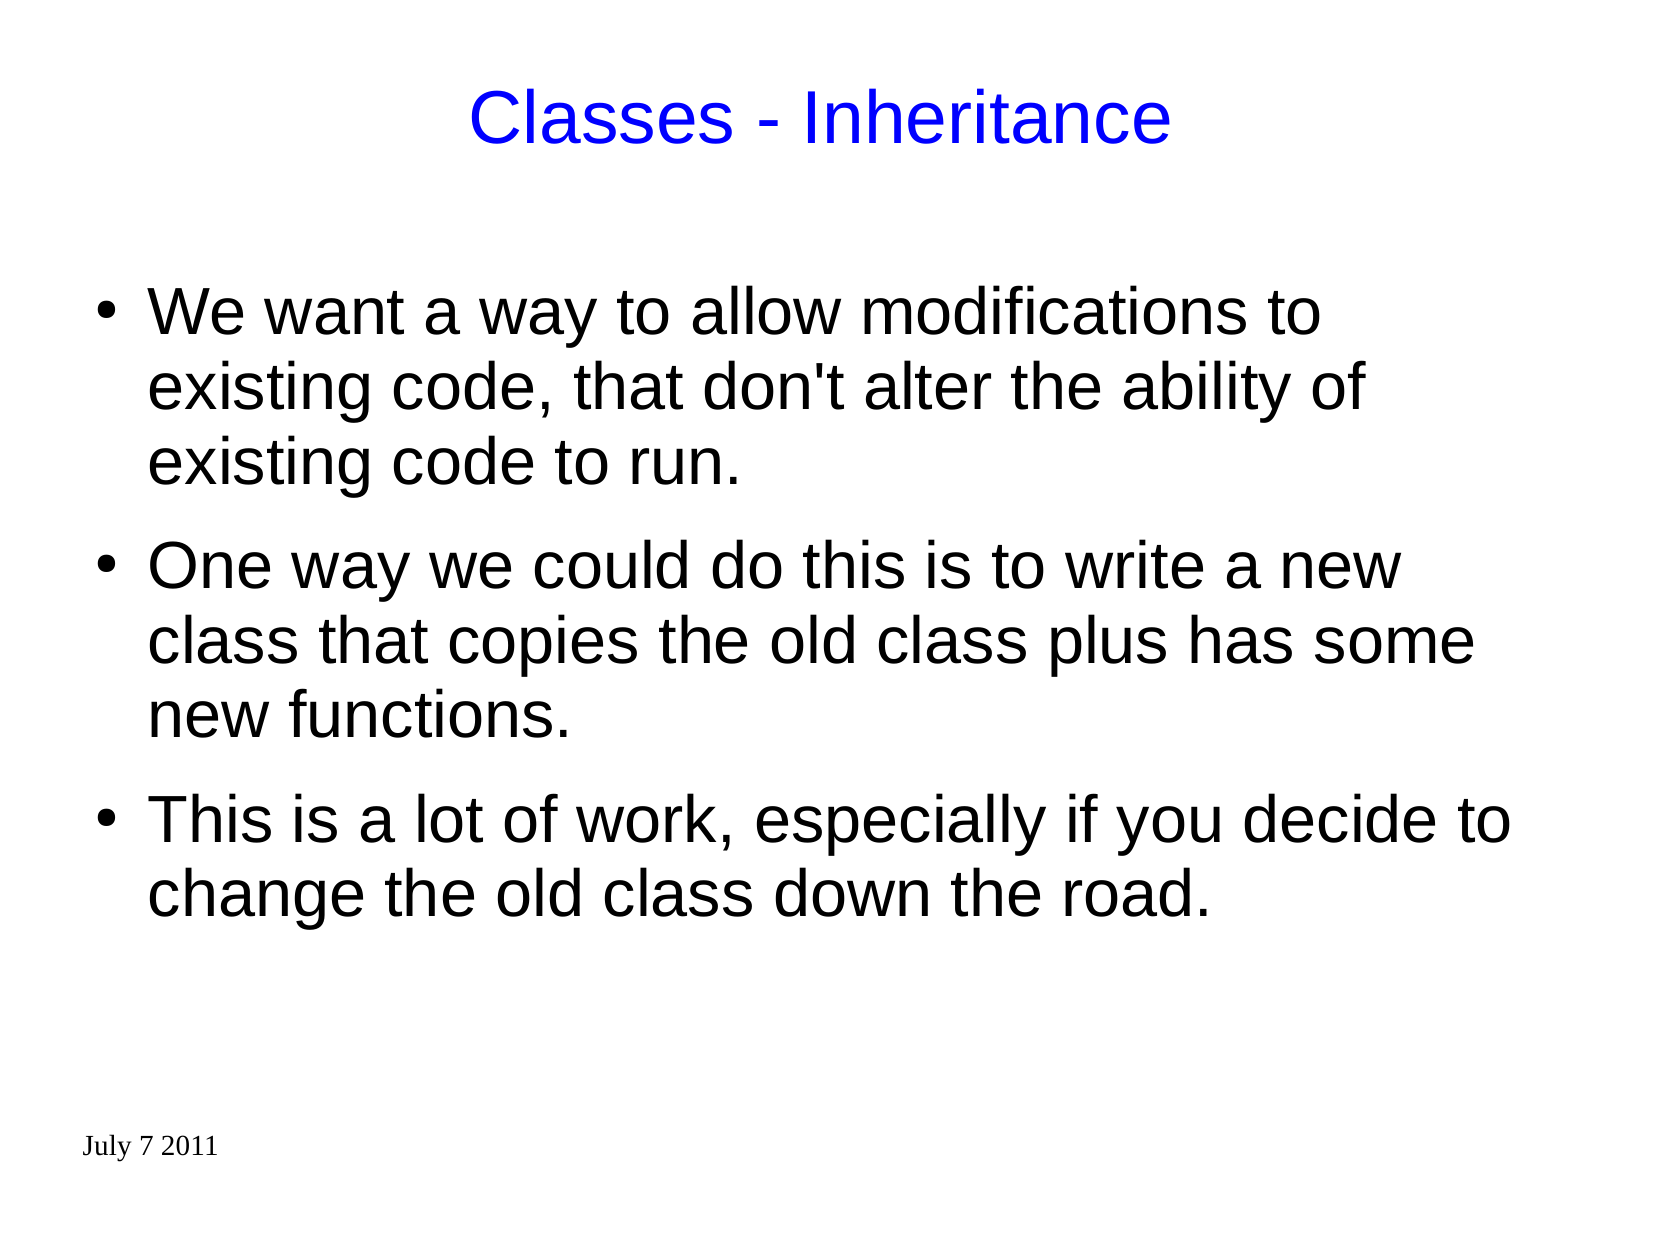

# Classes - Inheritance
We want a way to allow modifications to existing code, that don't alter the ability of existing code to run.
One way we could do this is to write a new class that copies the old class plus has some new functions.
This is a lot of work, especially if you decide to change the old class down the road.
July 7 2011